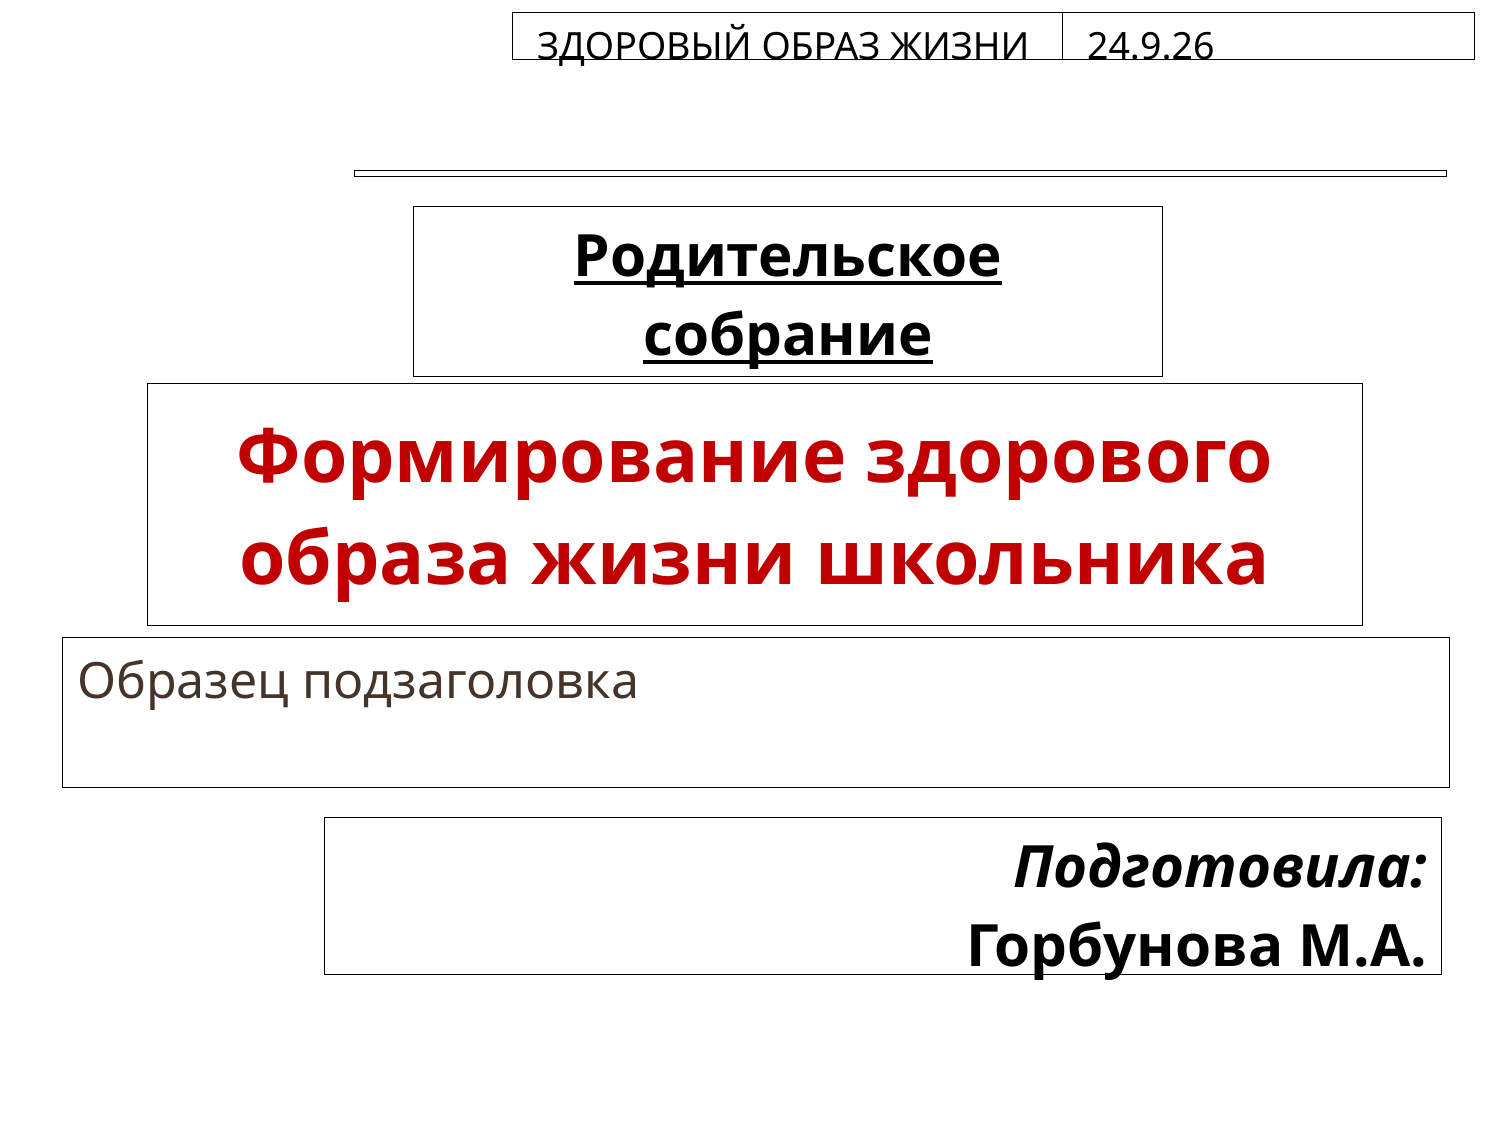

Родительское собрание
# Формирование здорового образа жизни школьника
Подготовила:
Горбунова М.А.